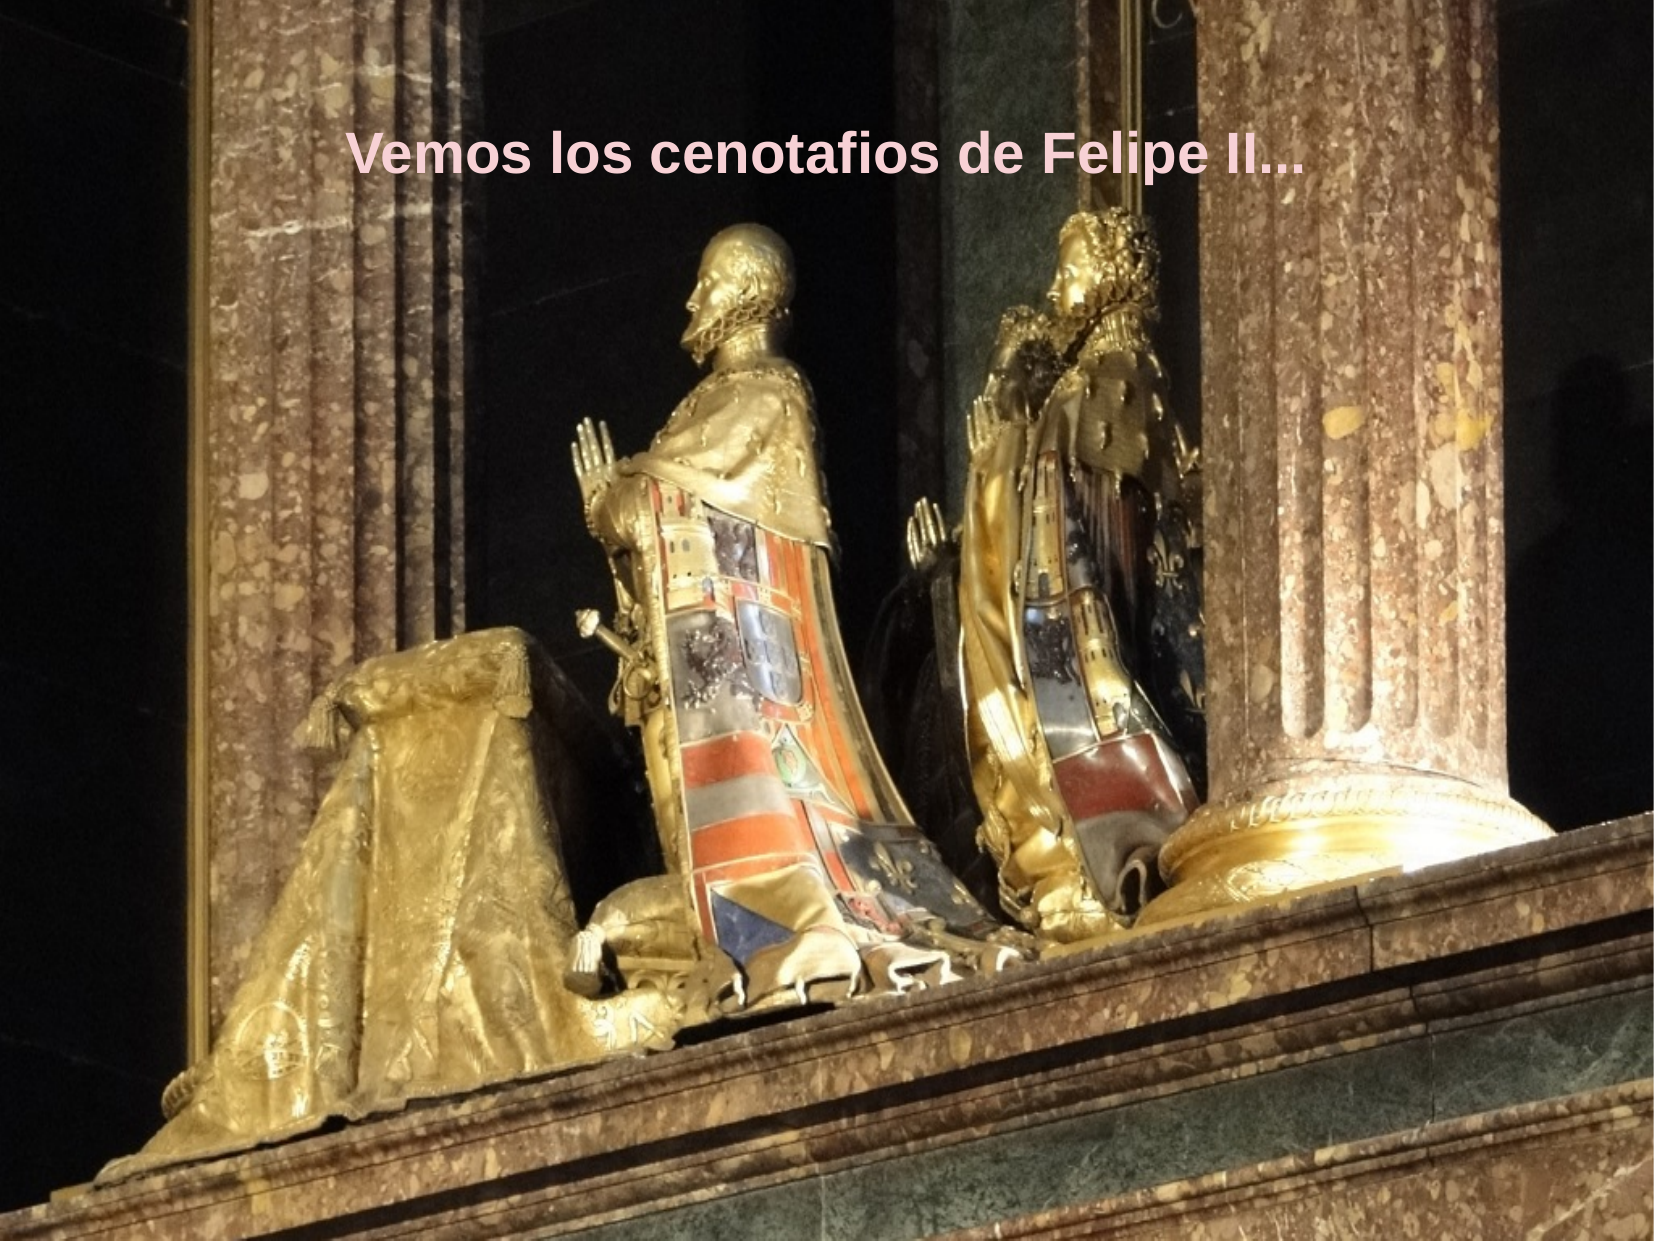

# Vemos los cenotafios de Felipe II...